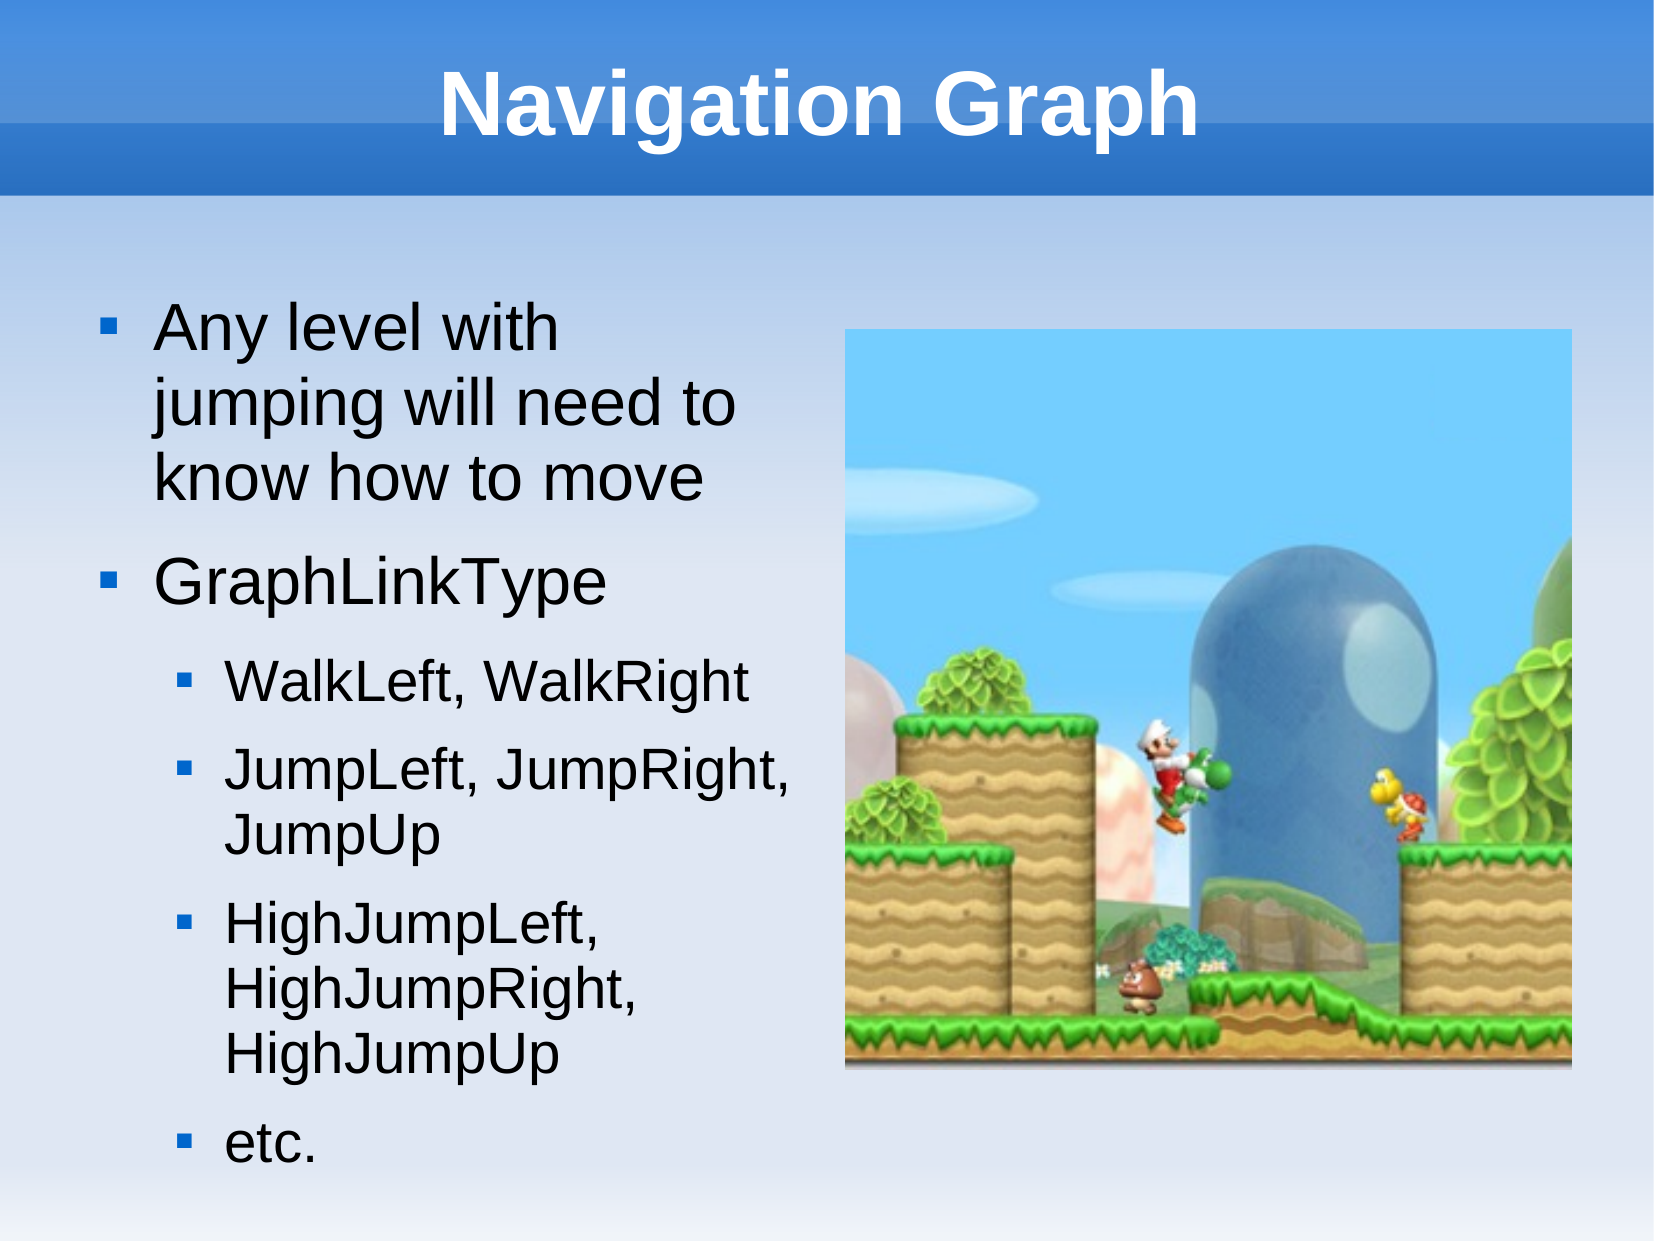

# Navigation Graph
Any level with jumping will need to know how to move
GraphLinkType
WalkLeft, WalkRight
JumpLeft, JumpRight, JumpUp
HighJumpLeft, HighJumpRight, HighJumpUp
etc.